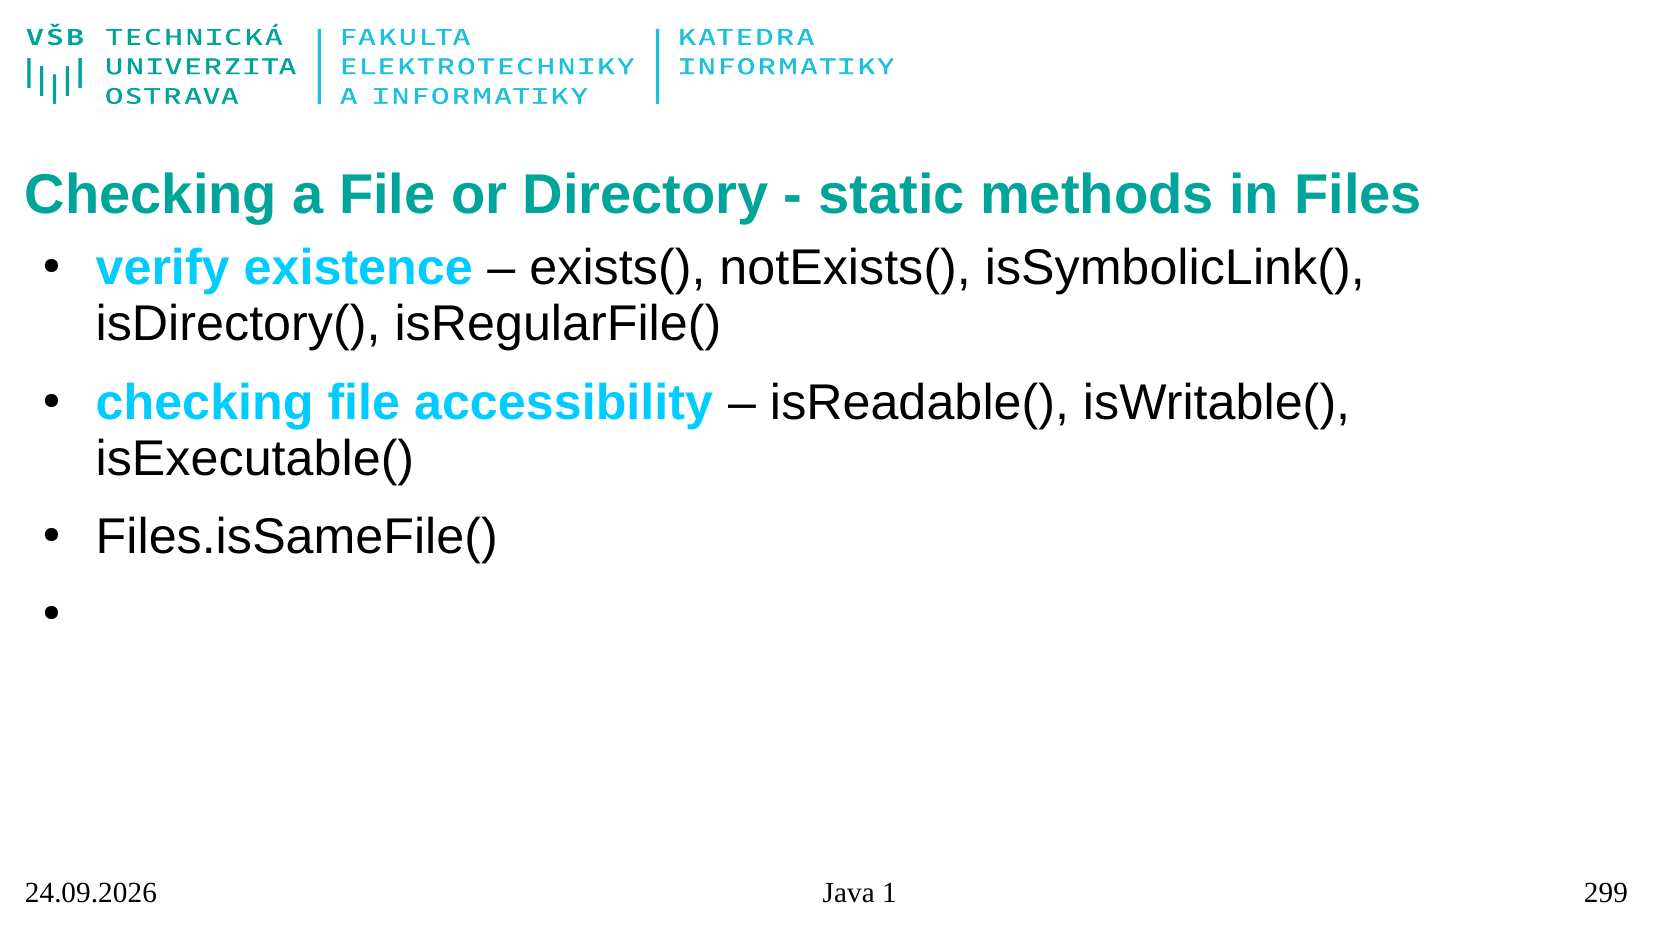

# Checking a File or Directory - static methods in Files
verify existence – exists(), notExists(), isSymbolicLink(), isDirectory(), isRegularFile()
checking file accessibility – isReadable(), isWritable(), isExecutable()
Files.isSameFile()
Java 1
299